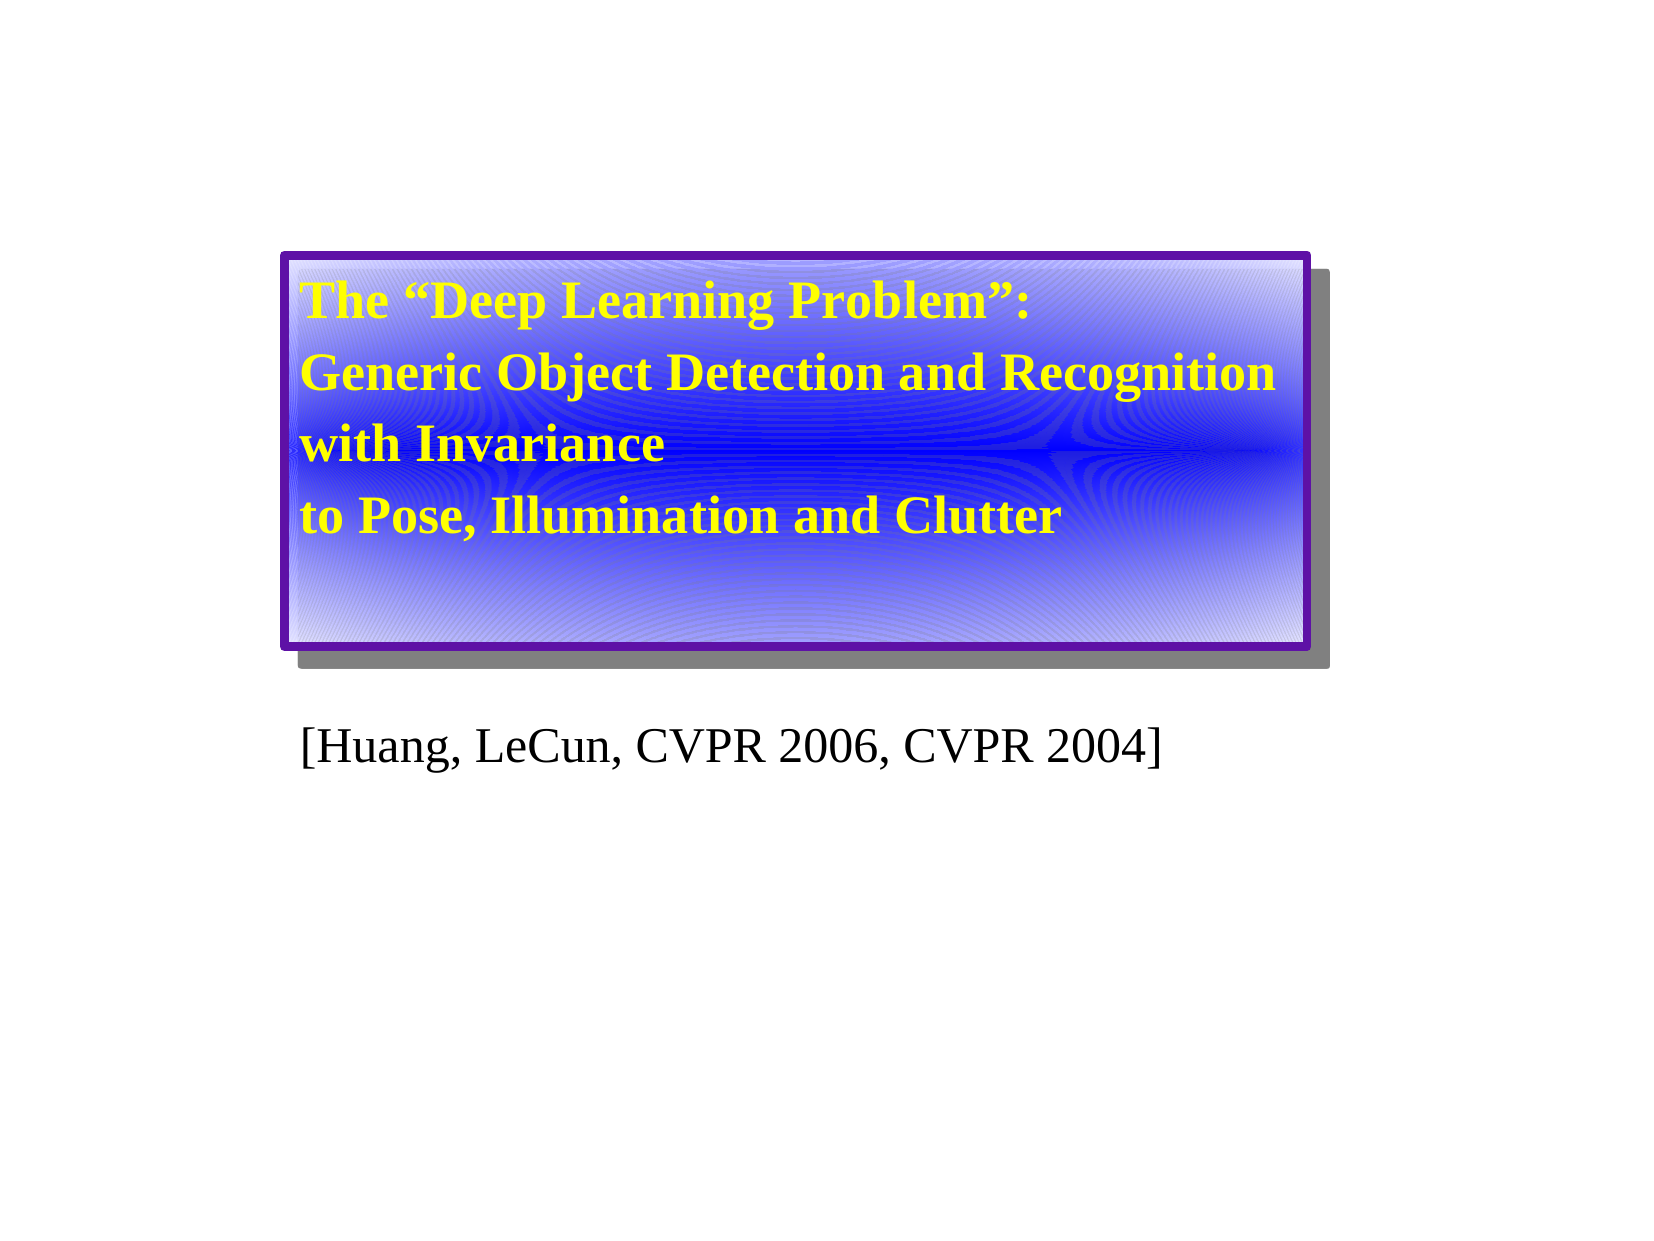

The “Deep Learning Problem”:
Generic Object Detection and Recognition
with Invariance
to Pose, Illumination and Clutter
[Huang, LeCun, CVPR 2006, CVPR 2004]